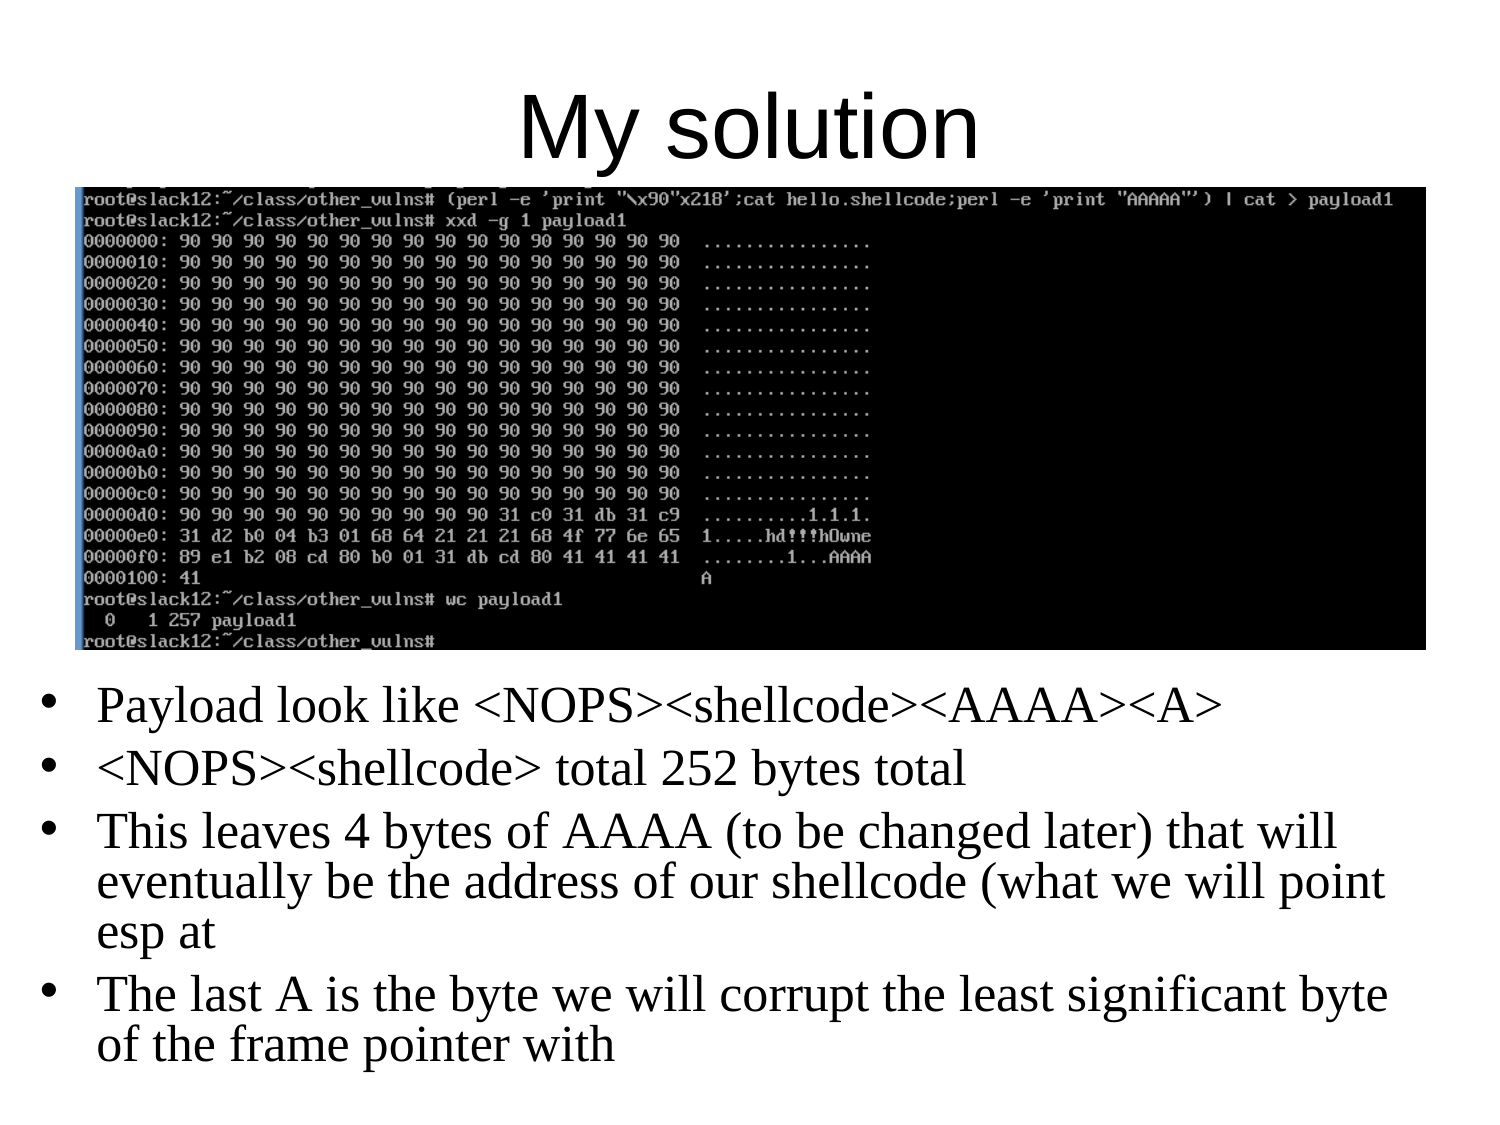

# My solution
Payload look like <NOPS><shellcode><AAAA><A>
<NOPS><shellcode> total 252 bytes total
This leaves 4 bytes of AAAA (to be changed later) that will eventually be the address of our shellcode (what we will point esp at
The last A is the byte we will corrupt the least significant byte of the frame pointer with